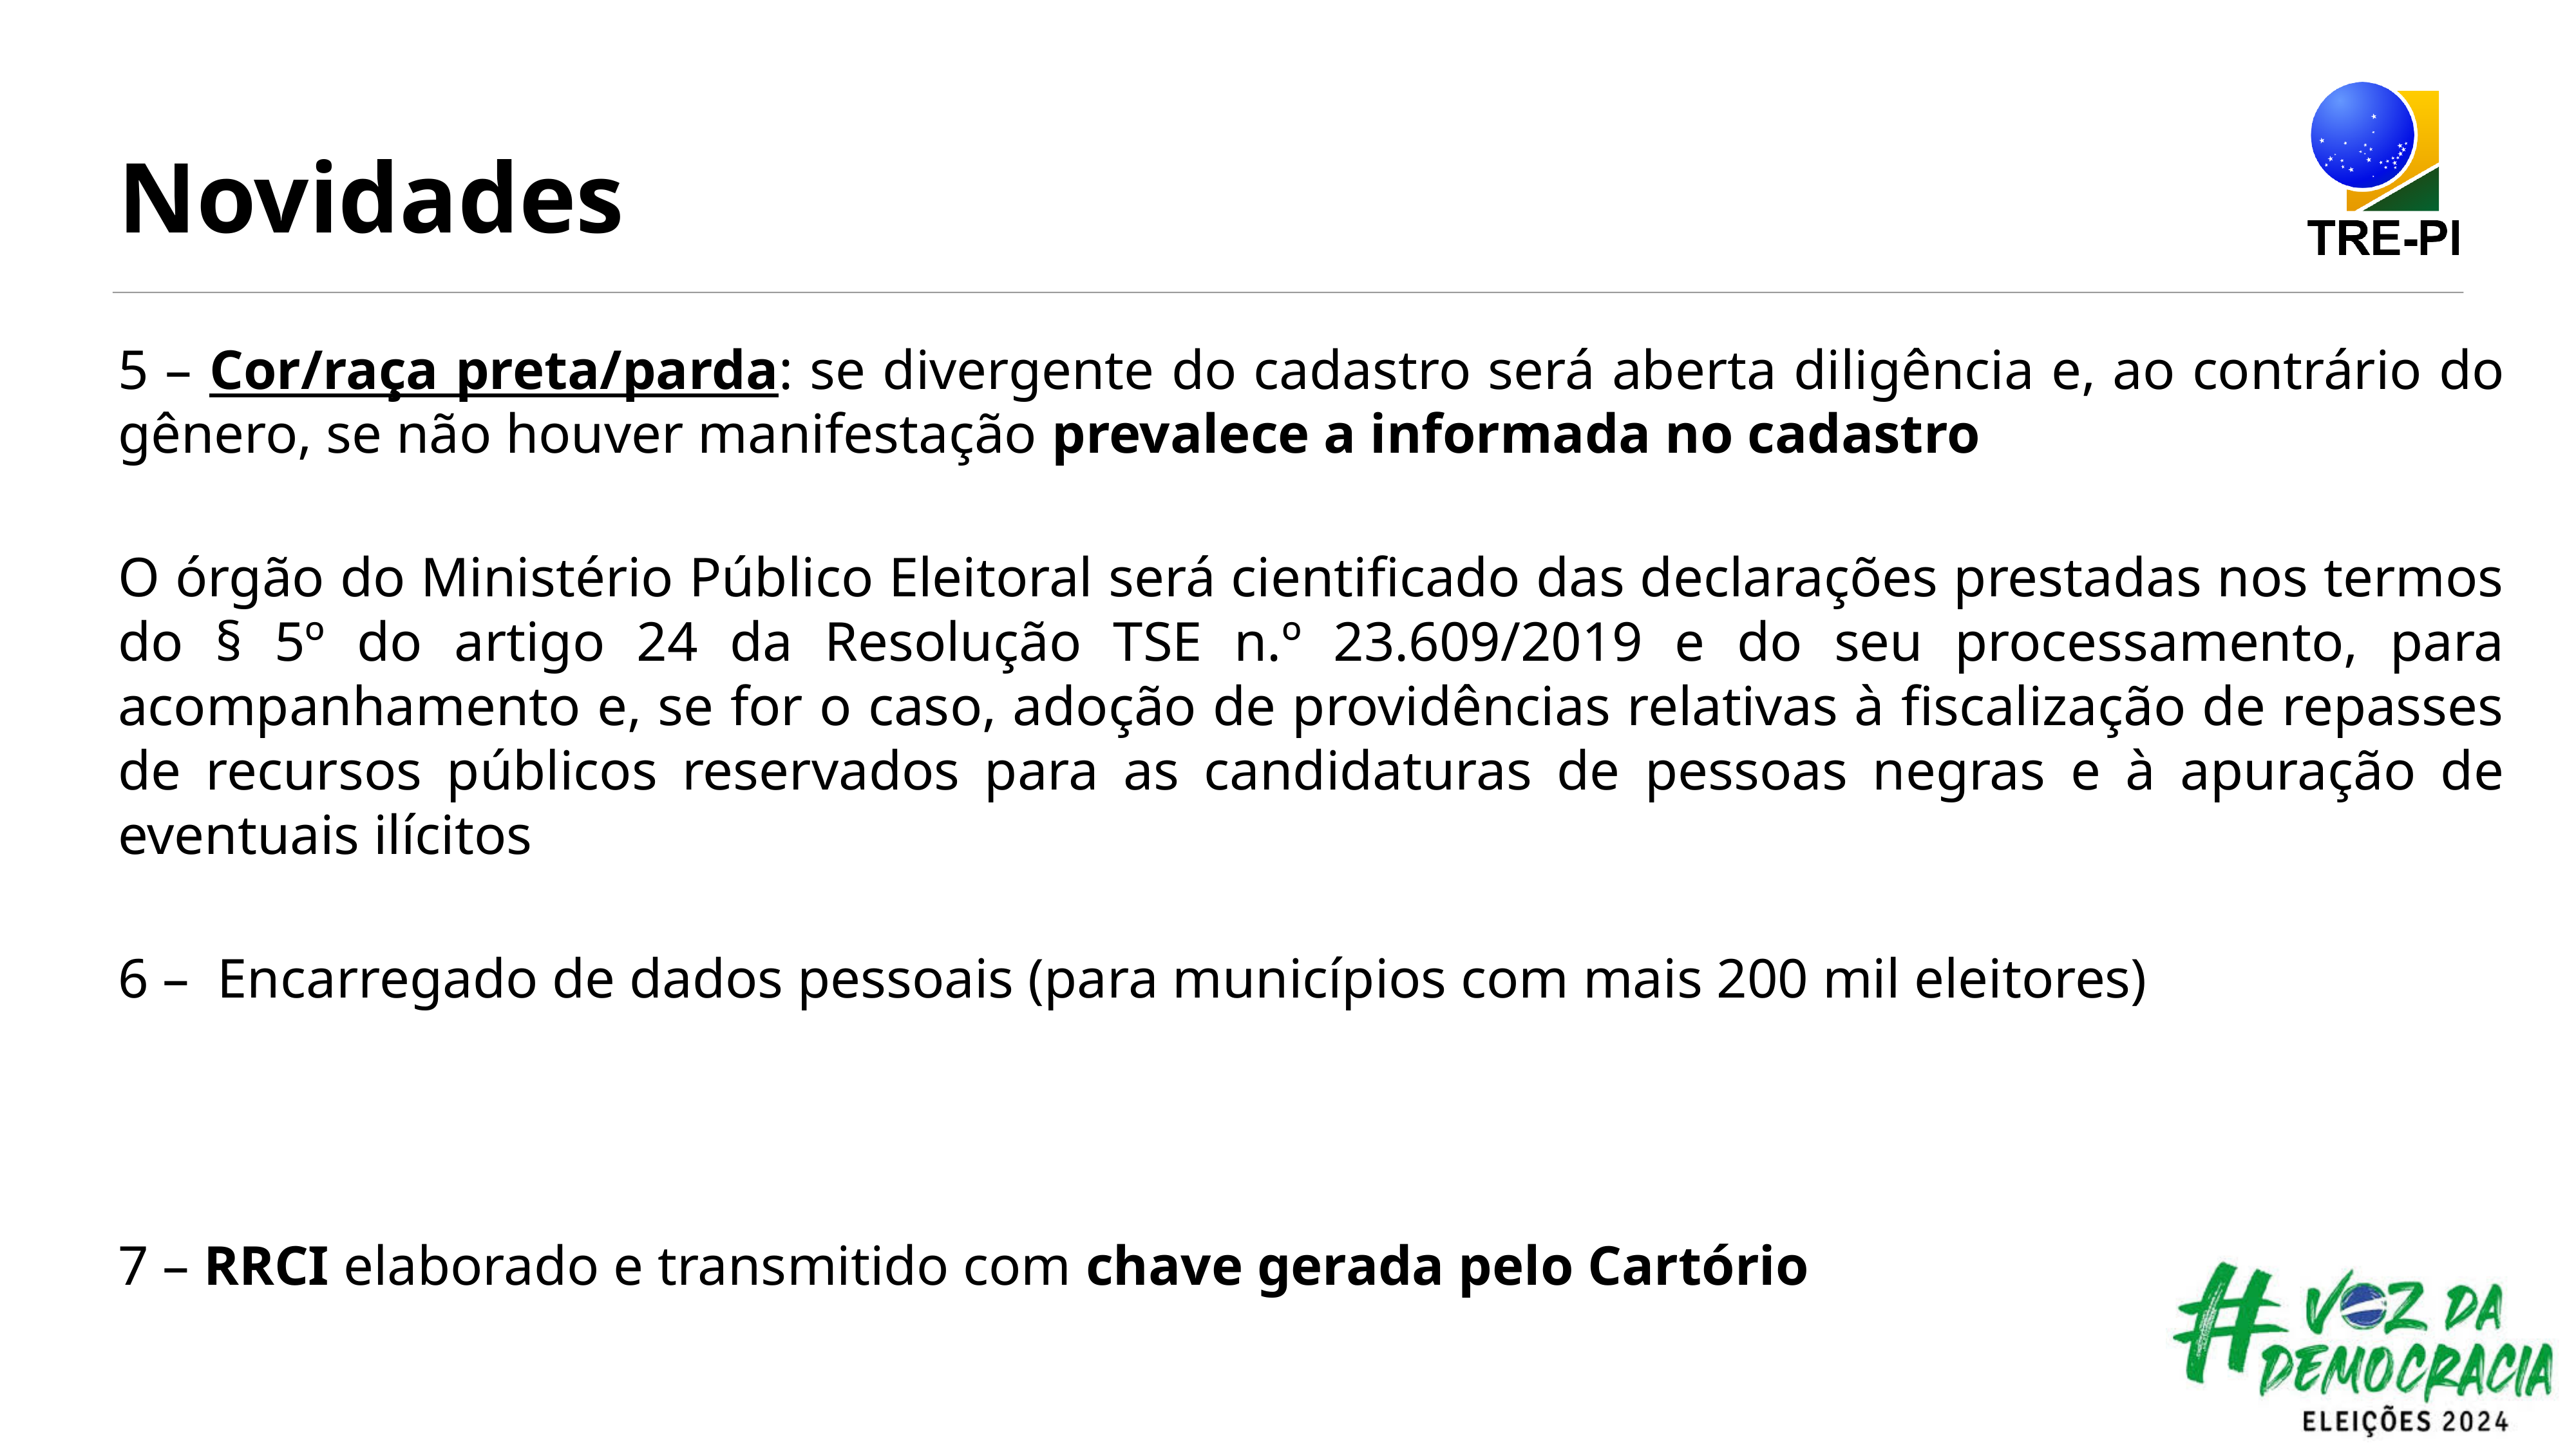

# Novidades
5 – Cor/raça preta/parda: se divergente do cadastro será aberta diligência e, ao contrário do gênero, se não houver manifestação prevalece a informada no cadastro
O órgão do Ministério Público Eleitoral será cientificado das declarações prestadas nos termos do § 5º do artigo 24 da Resolução TSE n.º 23.609/2019 e do seu processamento, para acompanhamento e, se for o caso, adoção de providências relativas à fiscalização de repasses de recursos públicos reservados para as candidaturas de pessoas negras e à apuração de eventuais ilícitos
6 – Encarregado de dados pessoais (para municípios com mais 200 mil eleitores)
7 – RRCI elaborado e transmitido com chave gerada pelo Cartório